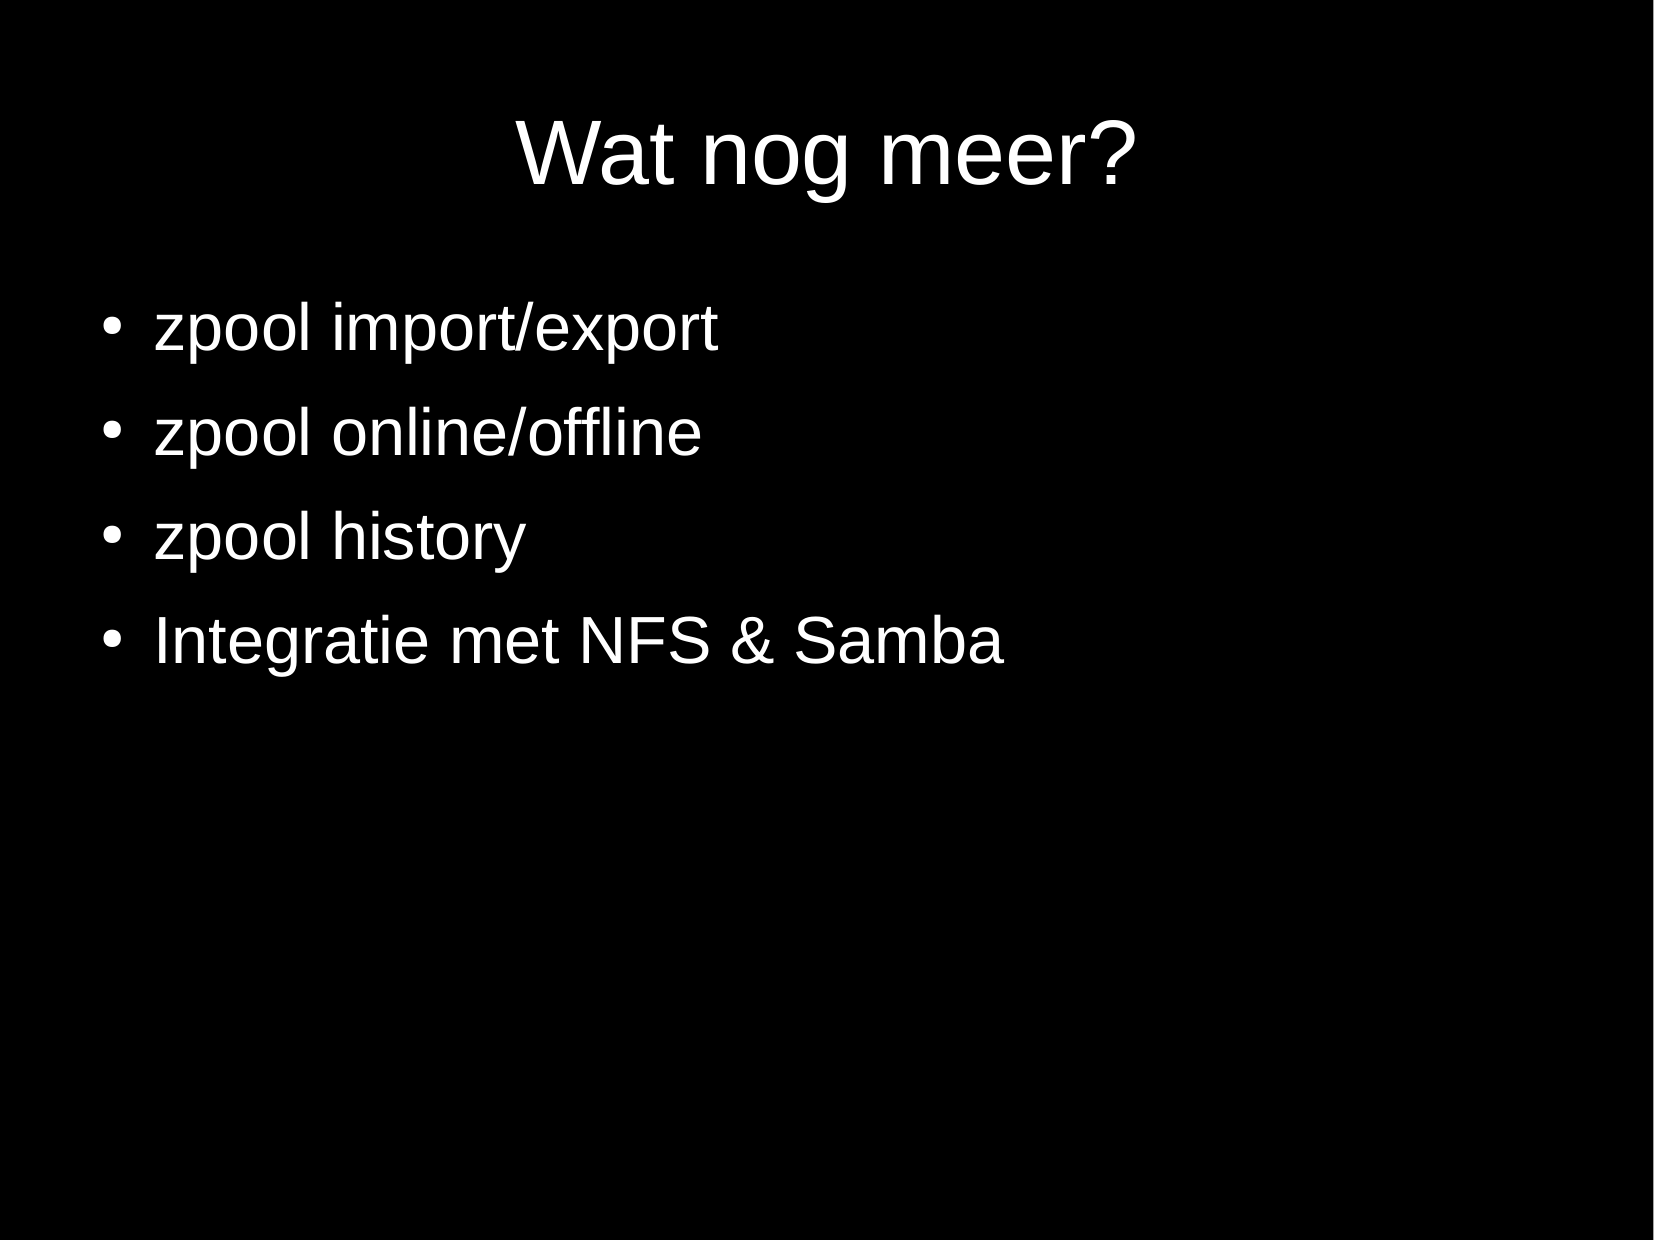

# Wat nog meer?
zpool import/export
zpool online/offline
zpool history
Integratie met NFS & Samba